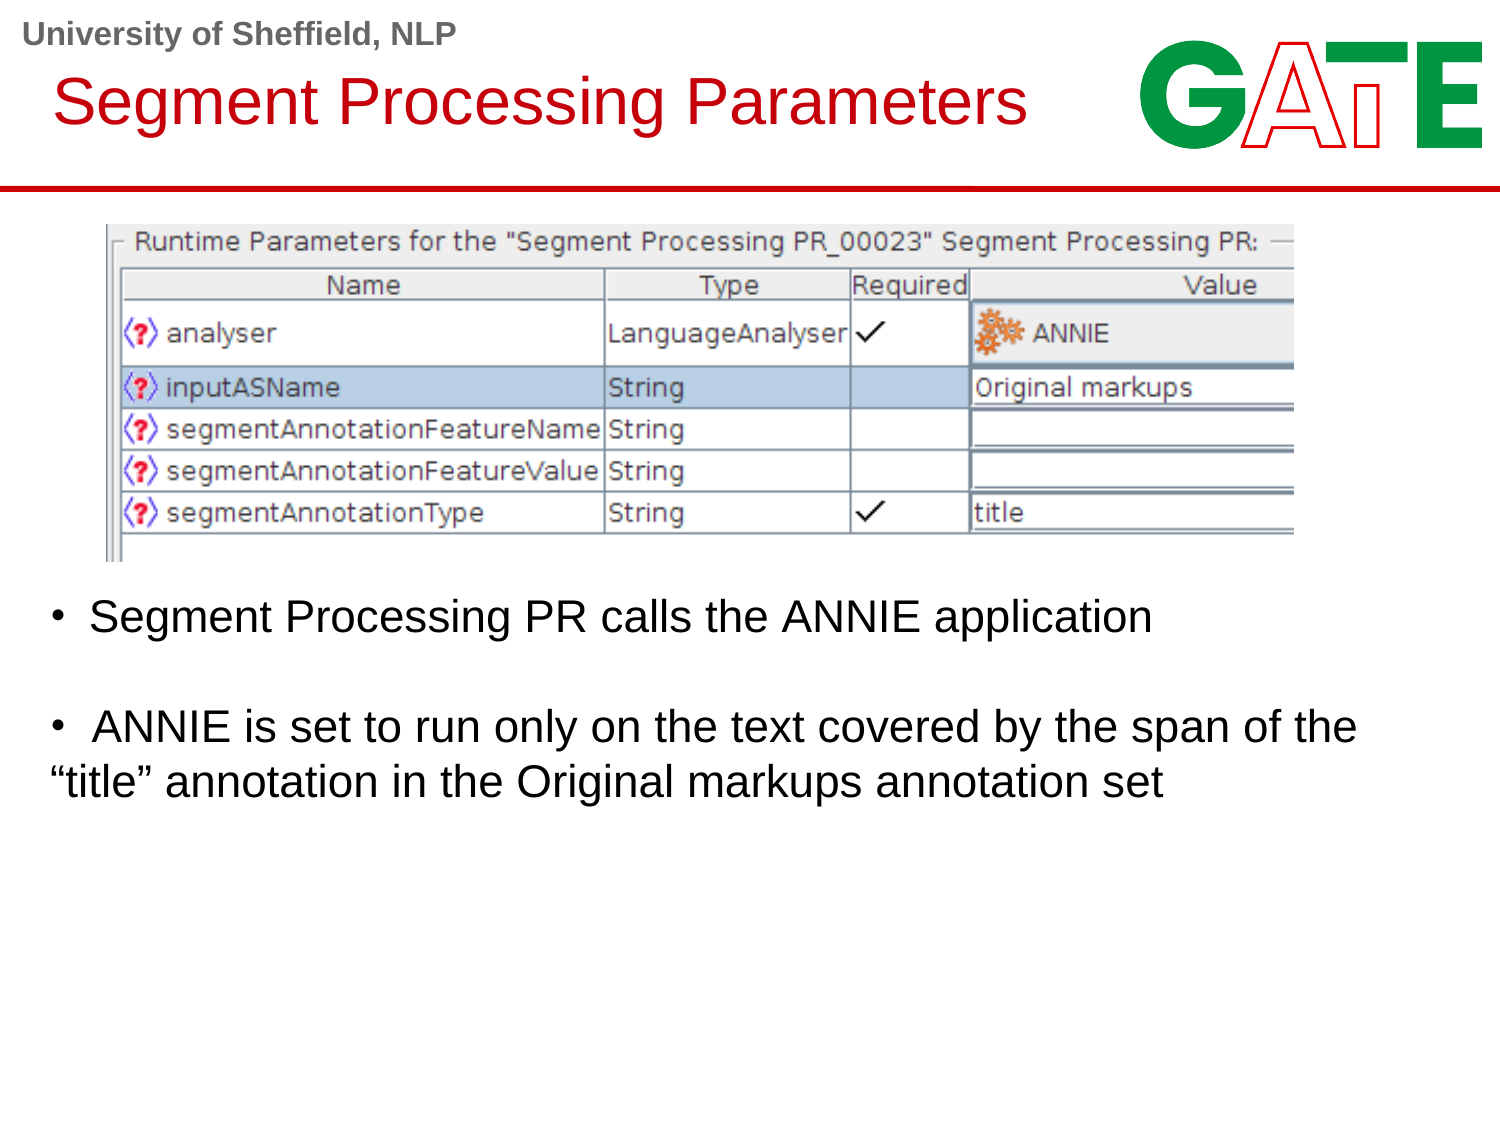

# Segment Processing Parameters
 Segment Processing PR calls the ANNIE application
 ANNIE is set to run only on the text covered by the span of the “title” annotation in the Original markups annotation set